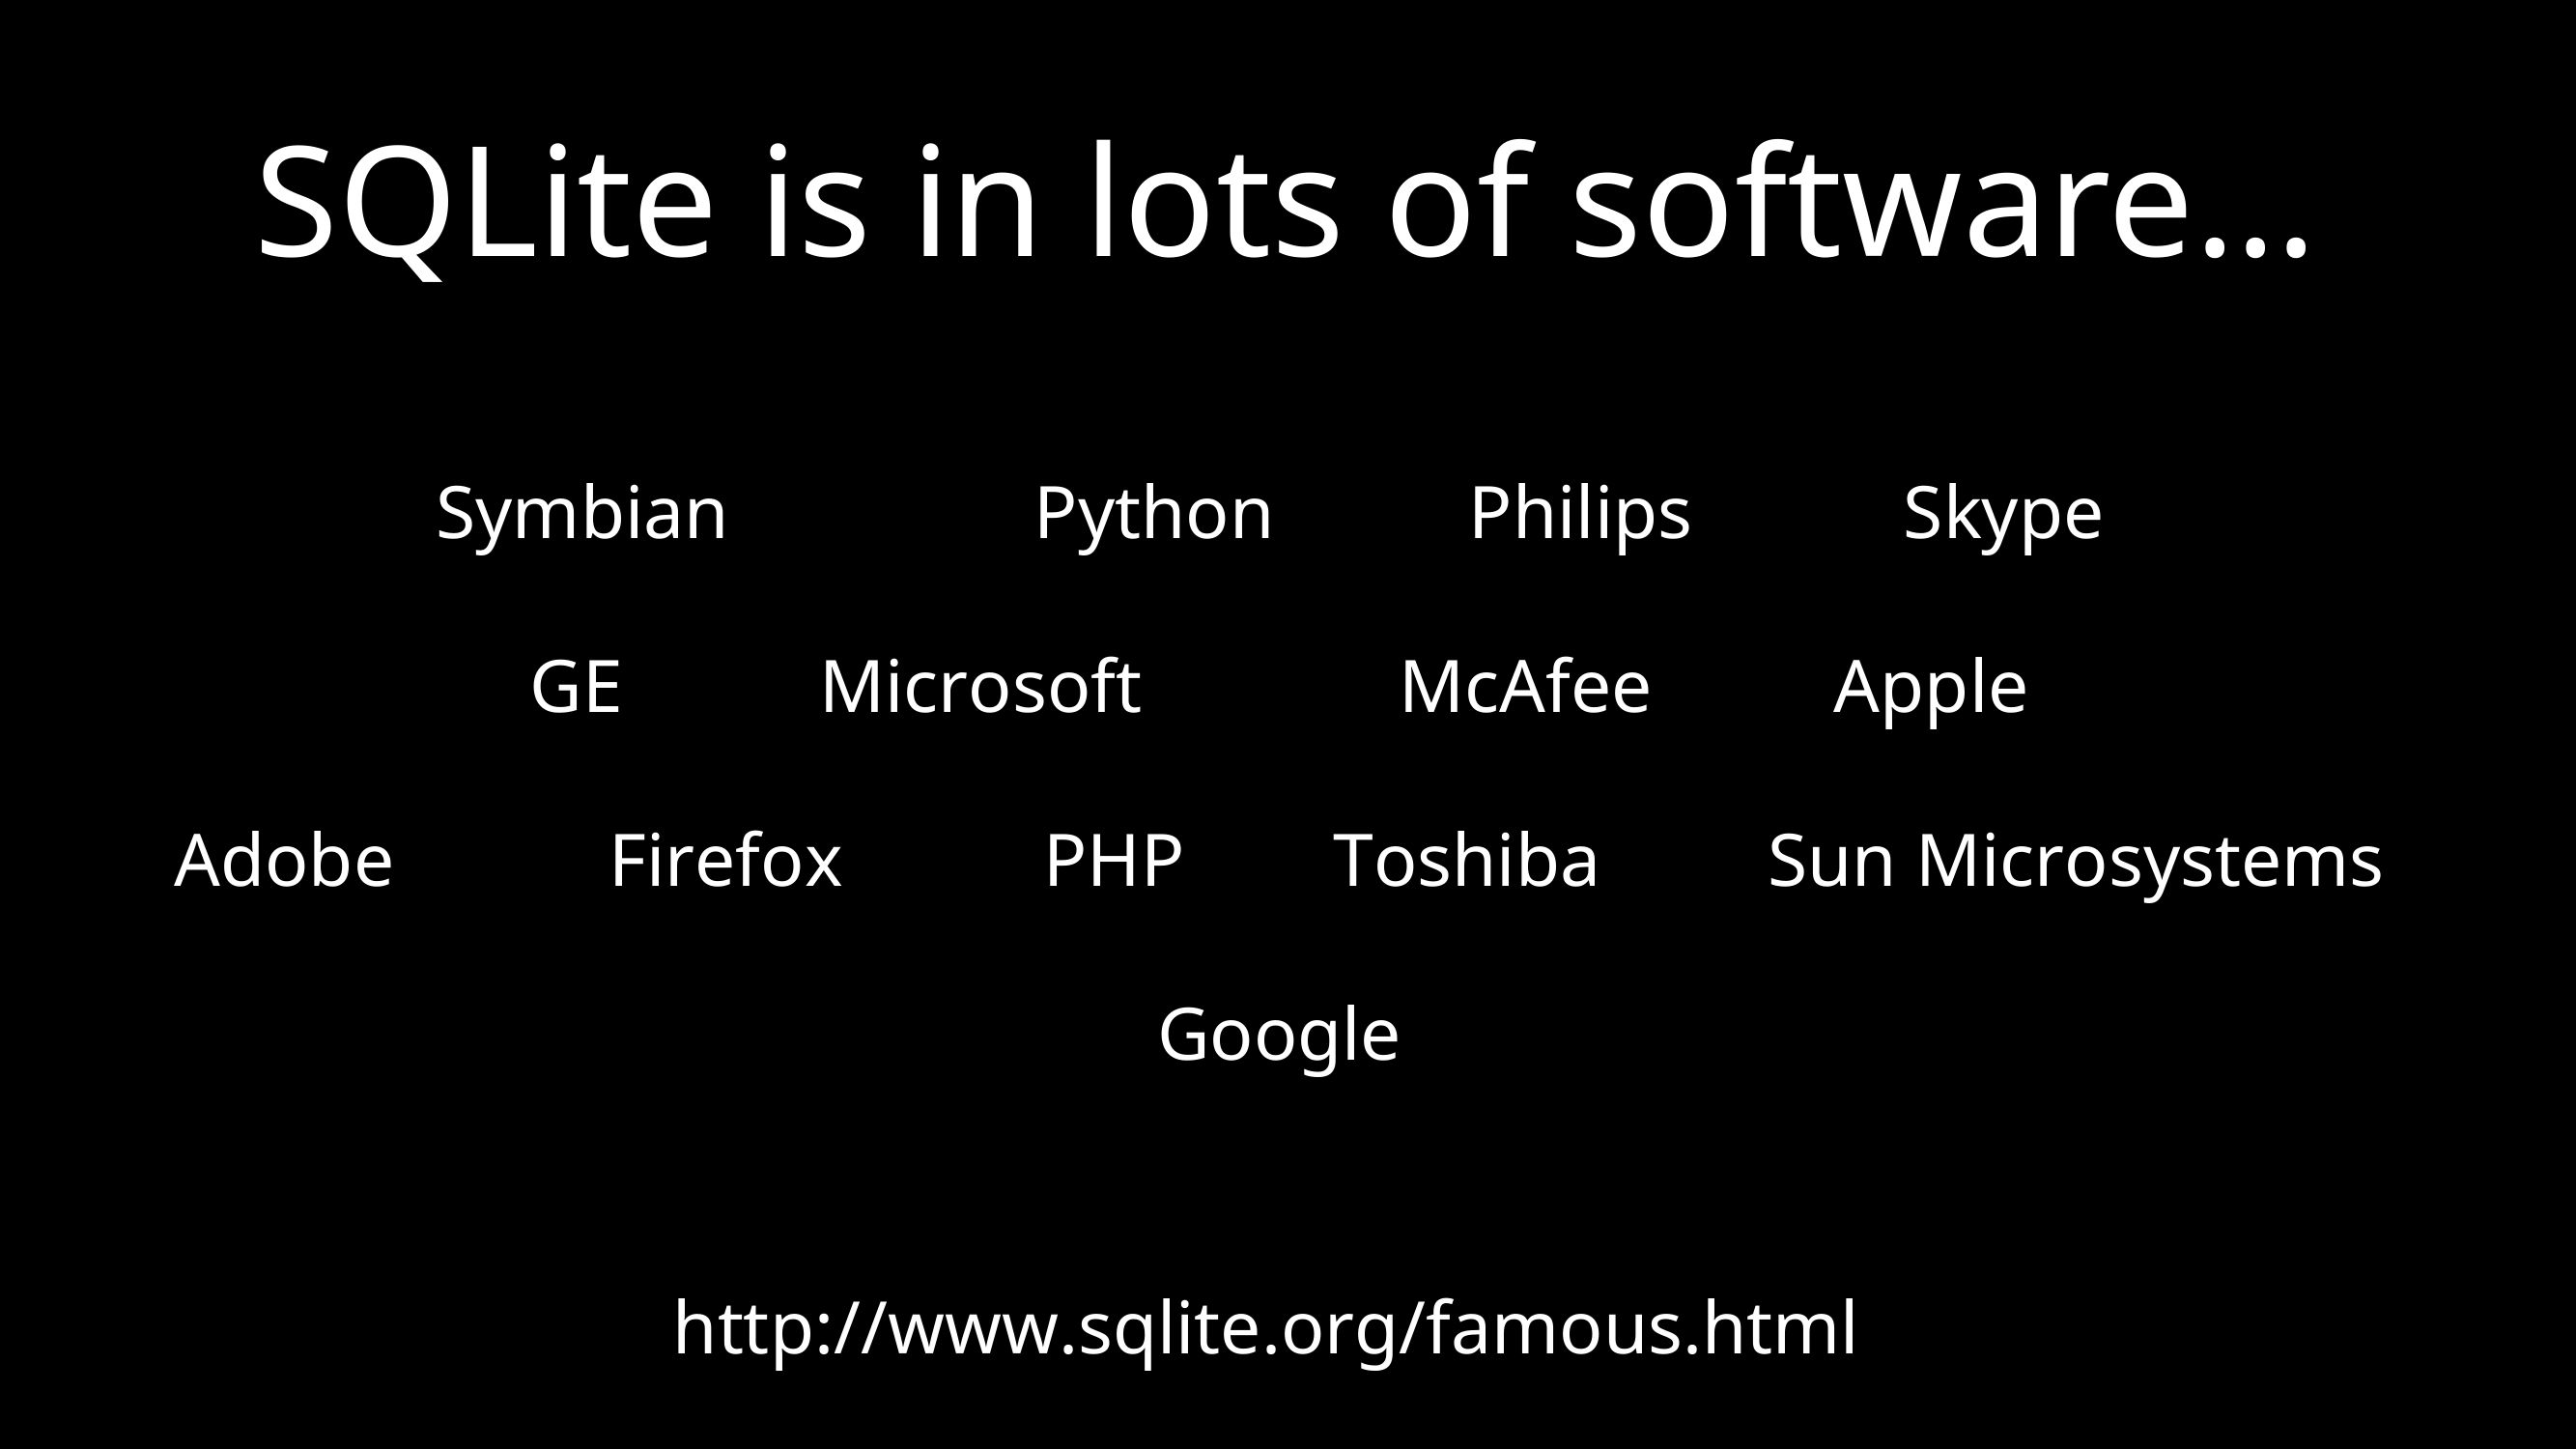

# SQLite is in lots of software...
Symbian		 Python		 Philips		 Skype
 GE		 Microsoft		 McAfee		 Apple
 Adobe		 Firefox		 PHP	 Toshiba		 Sun Microsystems
 Google
http://www.sqlite.org/famous.html